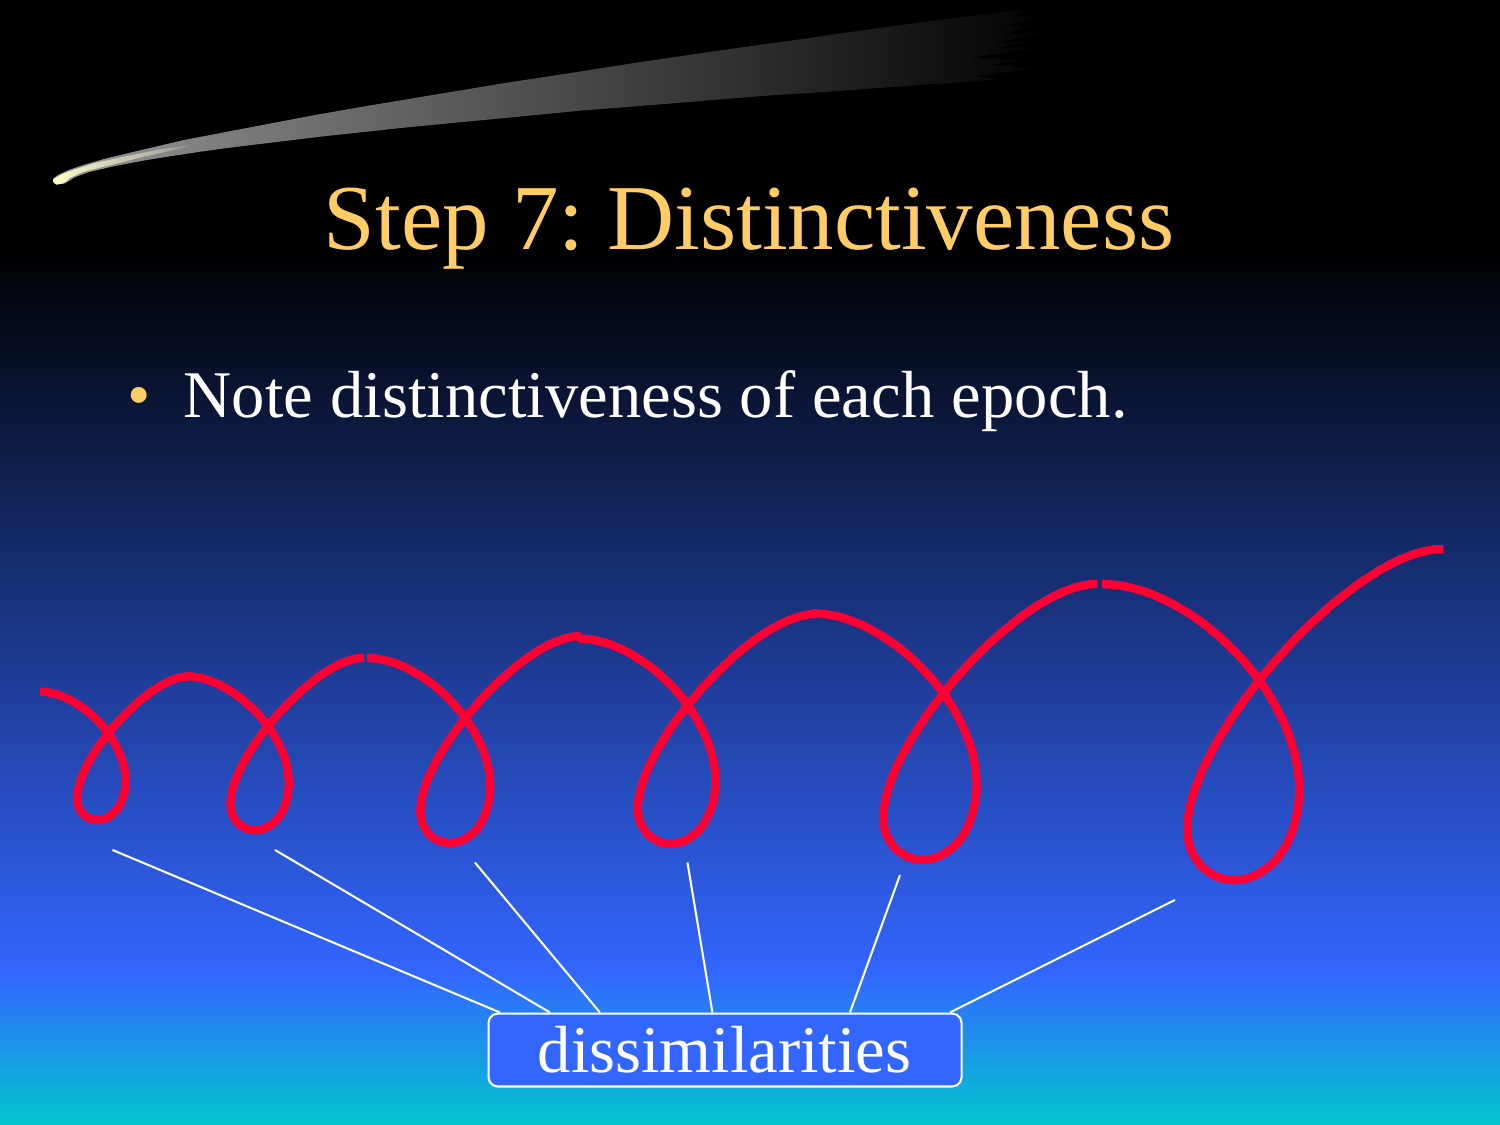

# Step 7: Distinctiveness
Note distinctiveness of each epoch.
dissimilarities